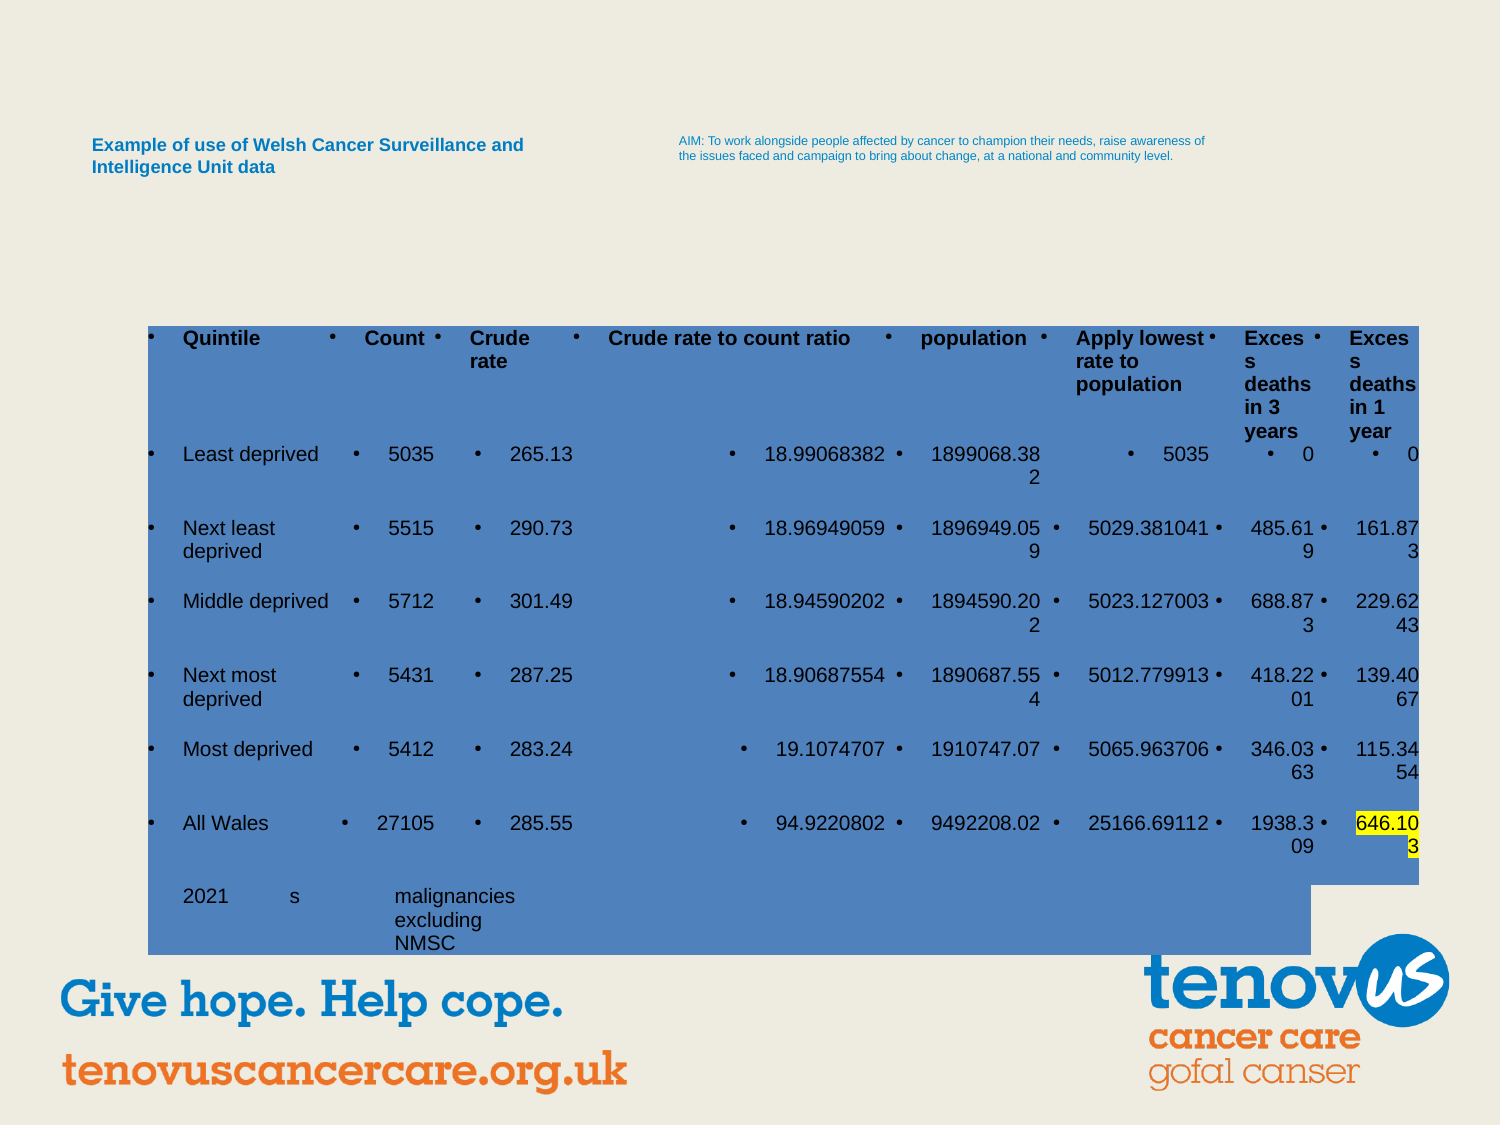

# Example of use of Welsh Cancer Surveillance and Intelligence Unit data
AIM: To work alongside people affected by cancer to champion their needs, raise awareness of the issues faced and campaign to bring about change, at a national and community level.
| Year | Sex | Cancer type | Period | Geography level | Quintile | Count | Crude rate |
| --- | --- | --- | --- | --- | --- | --- | --- |
| 2019-2021 | Persons | All malignancies excluding NMSC | Three year | Wales | Least deprived | 5035 | 265.13 |
| 2019-2021 | Persons | All malignancies excluding NMSC | Three year | Wales | Next least deprived | 5515 | 290.73 |
| 2019-2021 | Persons | All malignancies excluding NMSC | Three year | Wales | Middle deprived | 5712 | 301.49 |
| 2019-2021 | Persons | All malignancies excluding NMSC | Three year | Wales | Next most deprived | 5431 | 287.25 |
| 2019-2021 | Persons | All malignancies excluding NMSC | Three year | Wales | Most deprived | 5412 | 283.24 |
| 2019-2021 | Persons | All malignancies excluding NMSC | Three year | Wales | All Wales | 27105 | 285.55 |
| Quintile | Count | Crude rate | Crude rate to count ratio | population | Apply lowest rate to population | Excess deaths in 3 years | Excess deaths in 1 year |
| --- | --- | --- | --- | --- | --- | --- | --- |
| Least deprived | 5035 | 265.13 | 18.99068382 | 1899068.382 | 5035 | 0 | 0 |
| Next least deprived | 5515 | 290.73 | 18.96949059 | 1896949.059 | 5029.381041 | 485.619 | 161.873 |
| Middle deprived | 5712 | 301.49 | 18.94590202 | 1894590.202 | 5023.127003 | 688.873 | 229.6243 |
| Next most deprived | 5431 | 287.25 | 18.90687554 | 1890687.554 | 5012.779913 | 418.2201 | 139.4067 |
| Most deprived | 5412 | 283.24 | 19.1074707 | 1910747.07 | 5065.963706 | 346.0363 | 115.3454 |
| All Wales | 27105 | 285.55 | 94.9220802 | 9492208.02 | 25166.69112 | 1938.309 | 646.103 |